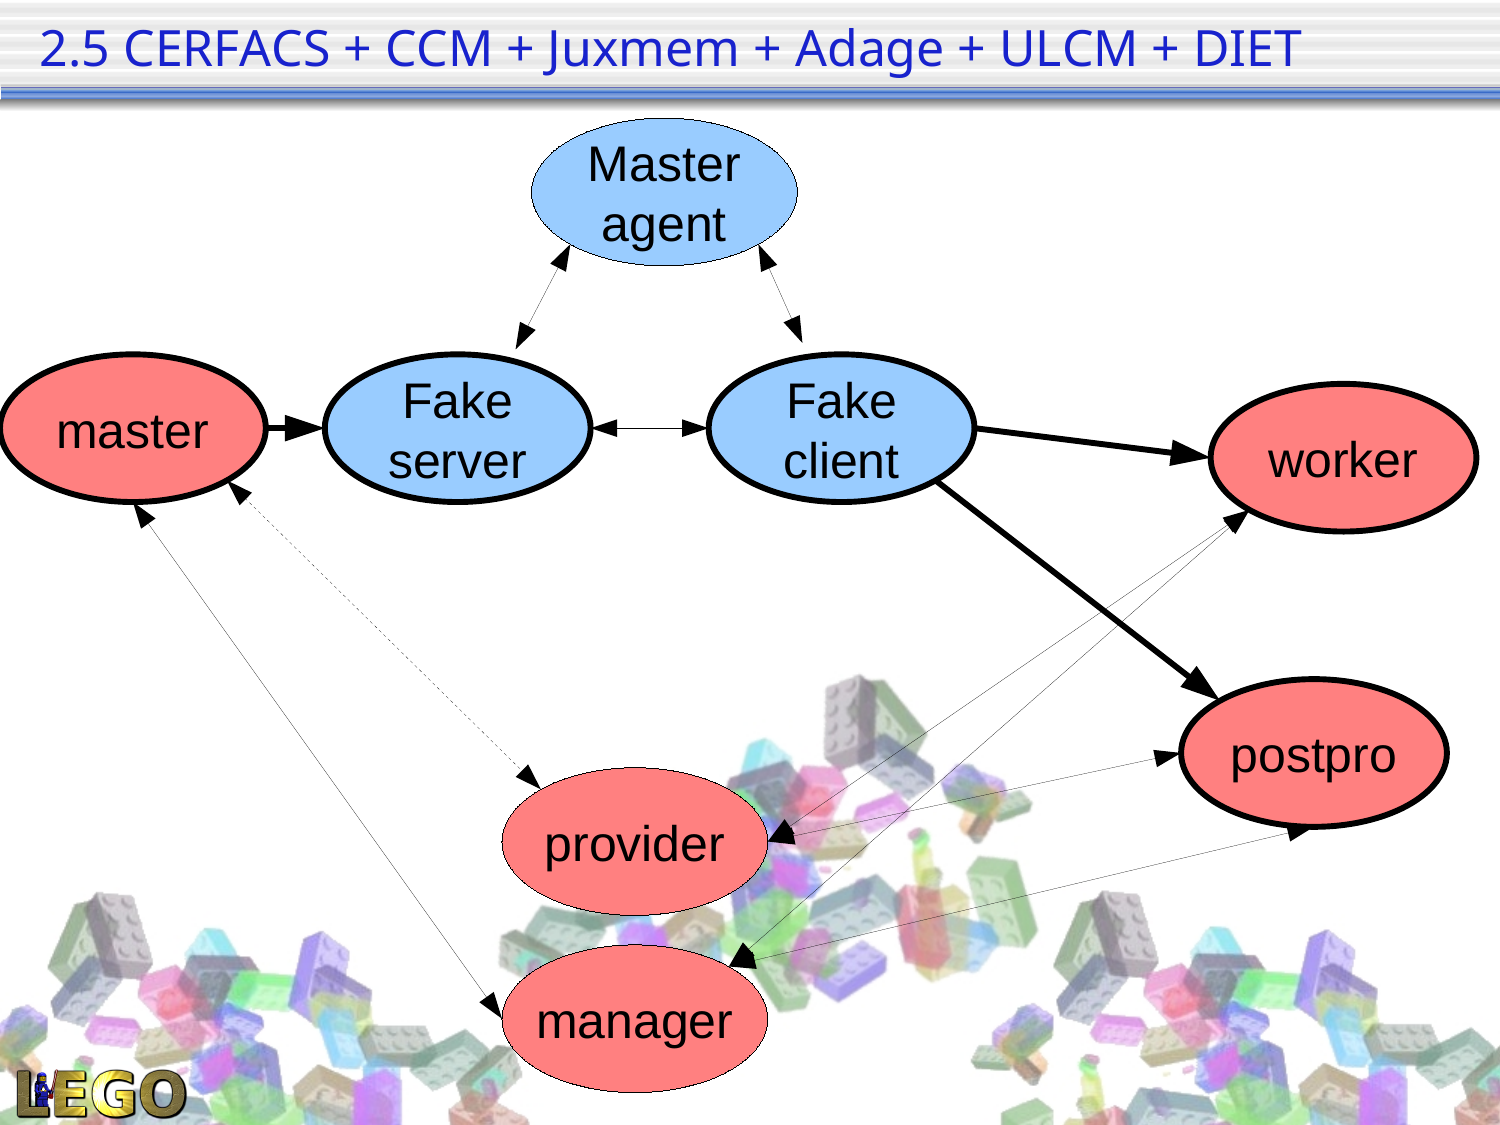

# 2.5 CERFACS + CCM + Juxmem + Adage + ULCM + DIET
Master
agent
master
Fake
server
Fake
client
worker
postpro
provider
manager